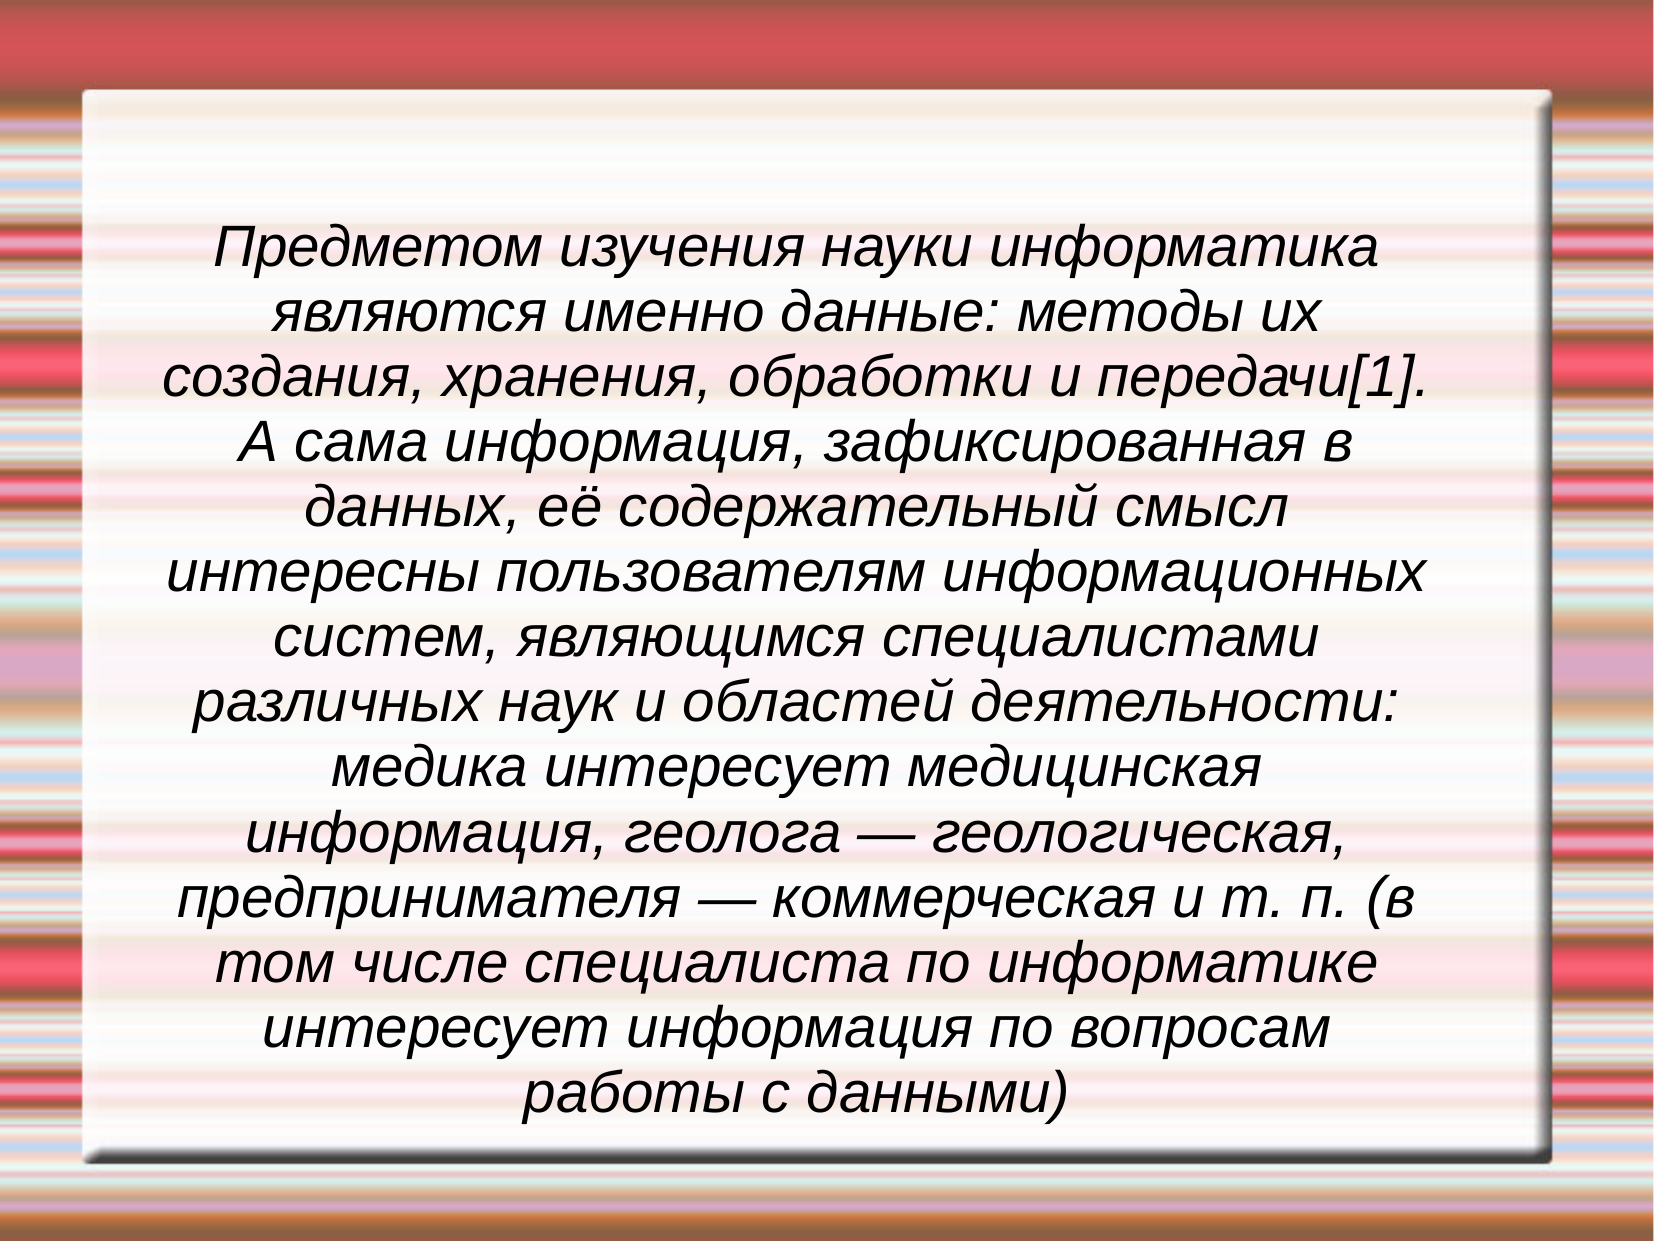

Предметом изучения науки информатика являются именно данные: методы их создания, хранения, обработки и передачи[1]. А сама информация, зафиксированная в данных, её содержательный смысл интересны пользователям информационных систем, являющимся специалистами различных наук и областей деятельности: медика интересует медицинская информация, геолога — геологическая, предпринимателя — коммерческая и т. п. (в том числе специалиста по информатике интересует информация по вопросам работы с данными)